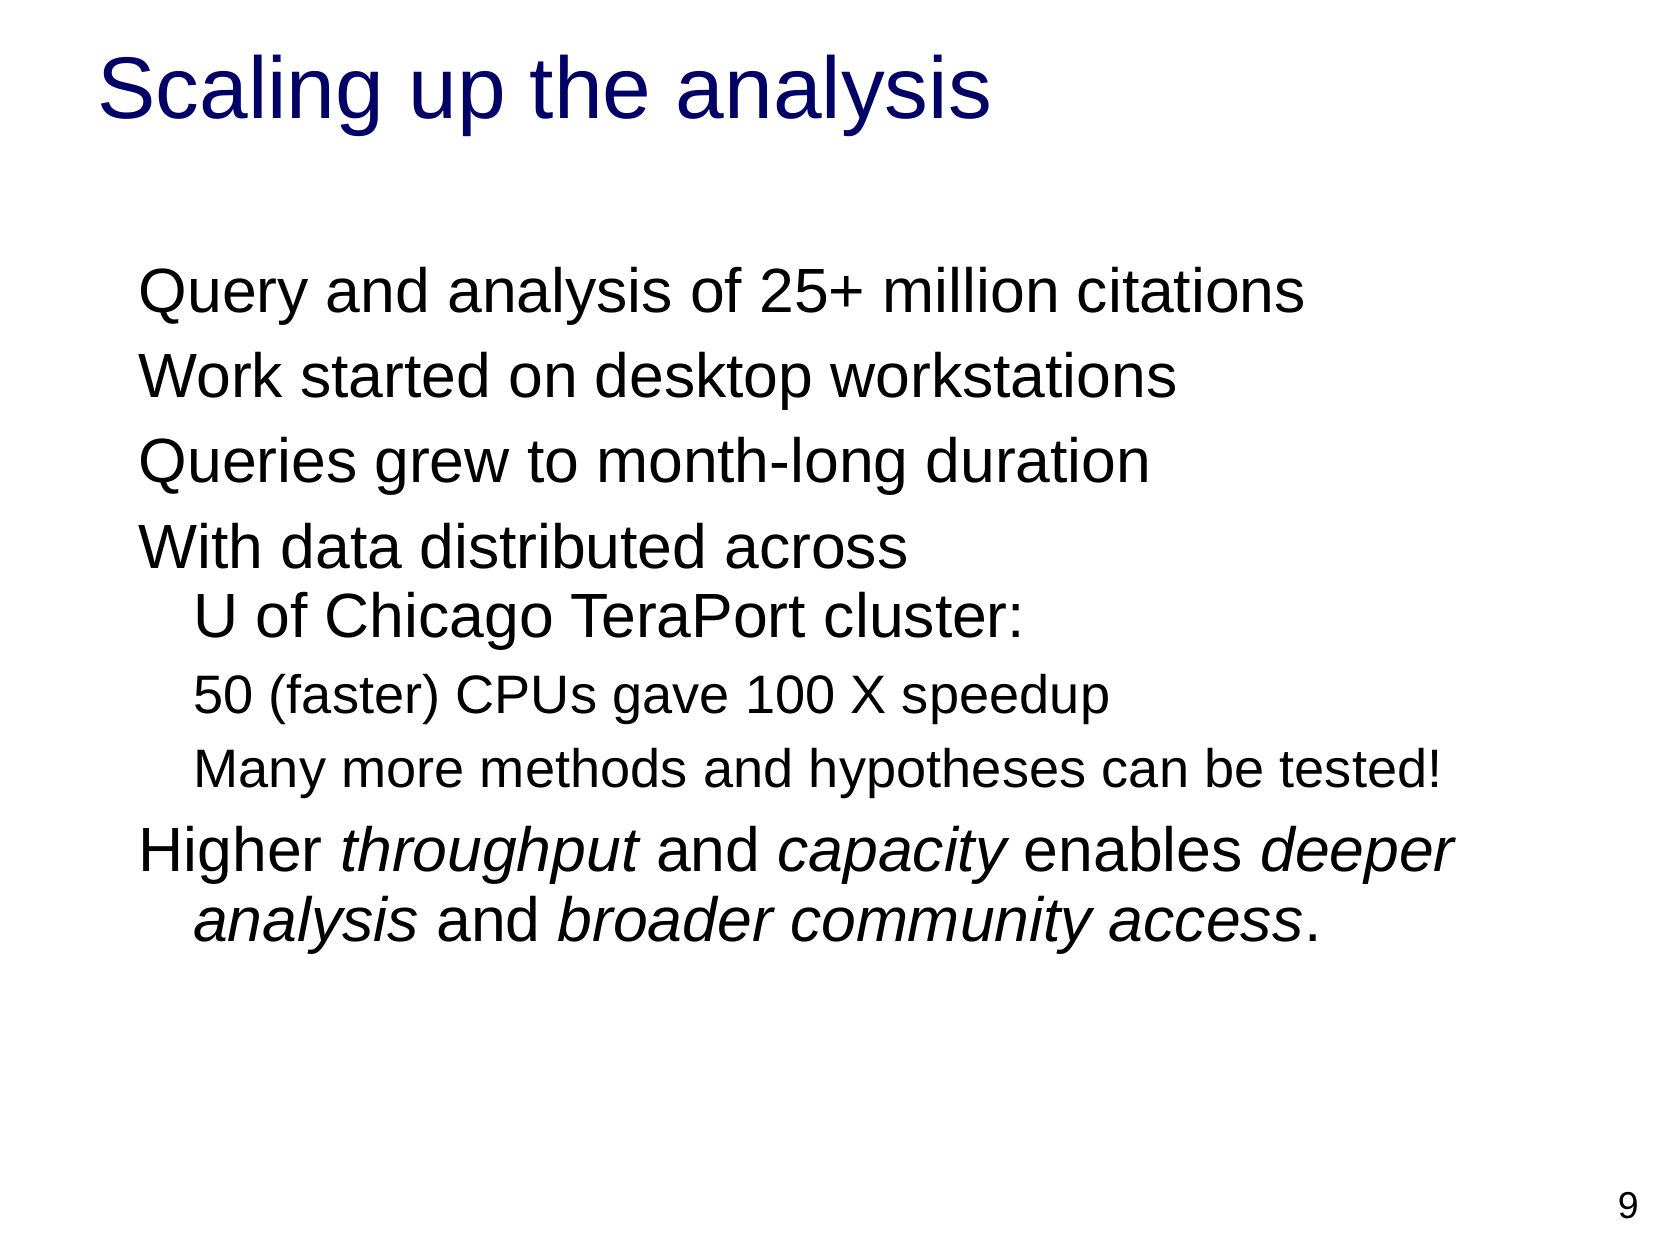

Scaling up the analysis
Query and analysis of 25+ million citations
Work started on desktop workstations
Queries grew to month-long duration
With data distributed across
U of Chicago TeraPort cluster:
50 (faster) CPUs gave 100 X speedup
Many more methods and hypotheses can be tested!
Higher throughput and capacity enables deeper analysis and broader community access.